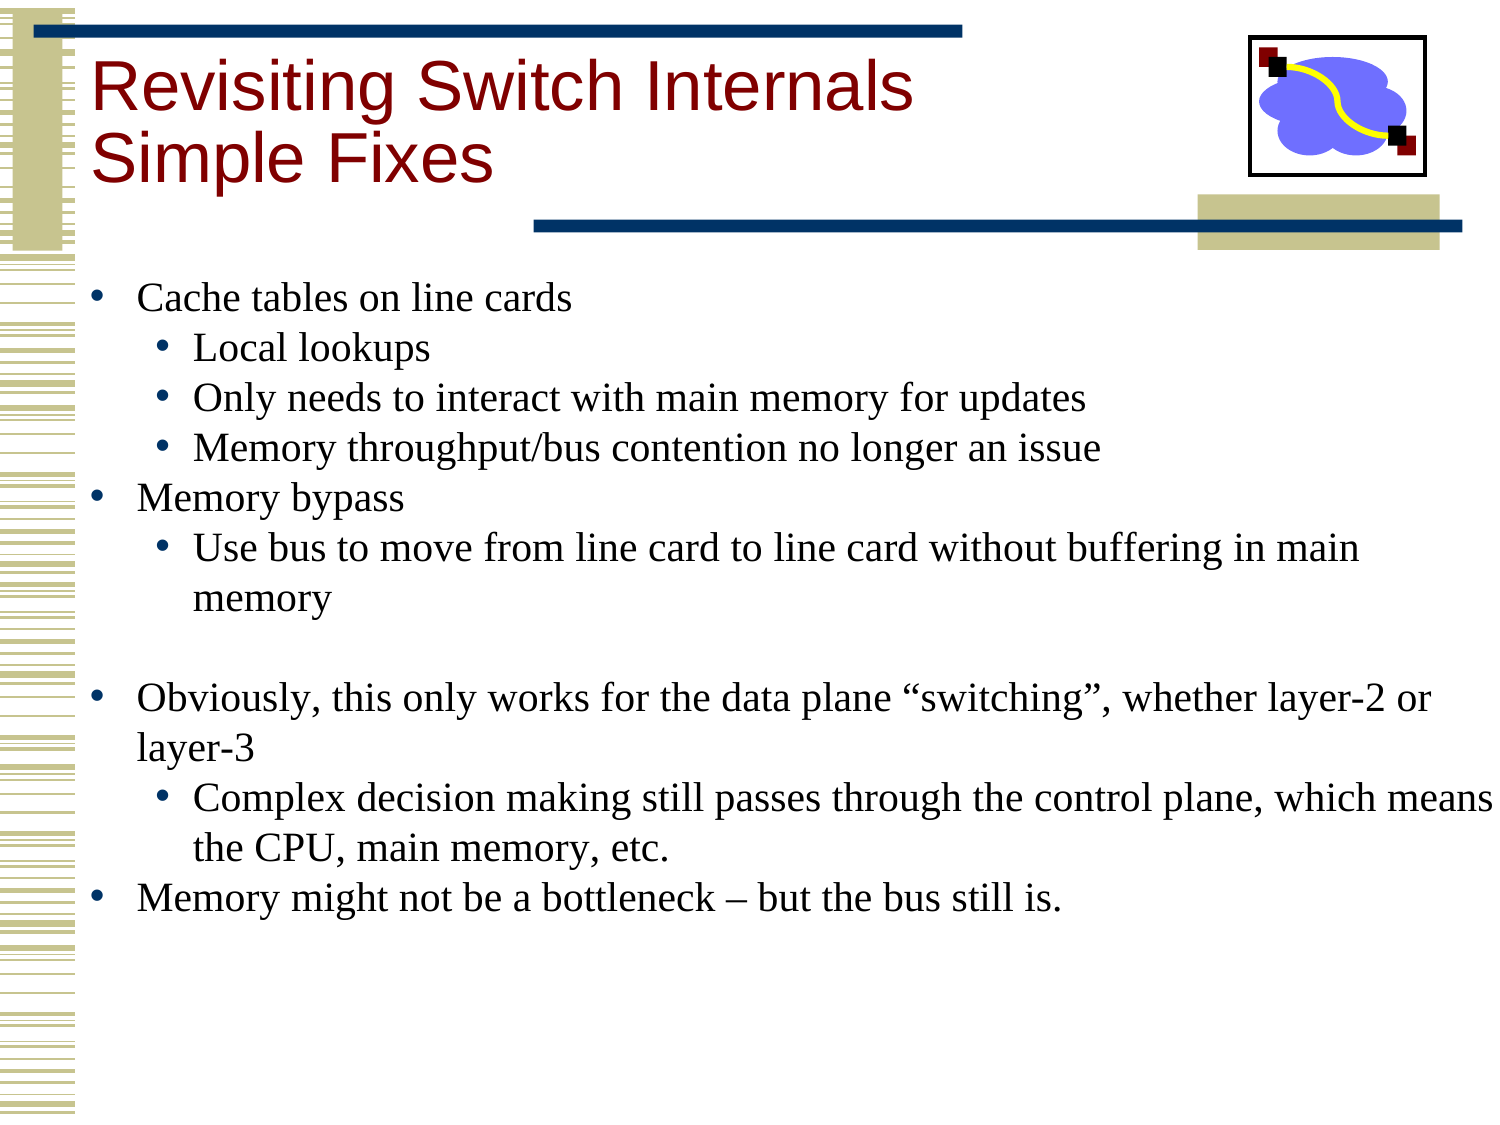

# Revisiting Switch Internals Simple Fixes
Cache tables on line cards
Local lookups
Only needs to interact with main memory for updates
Memory throughput/bus contention no longer an issue
Memory bypass
Use bus to move from line card to line card without buffering in main memory
Obviously, this only works for the data plane “switching”, whether layer-2 or layer-3
Complex decision making still passes through the control plane, which means the CPU, main memory, etc.
Memory might not be a bottleneck – but the bus still is.